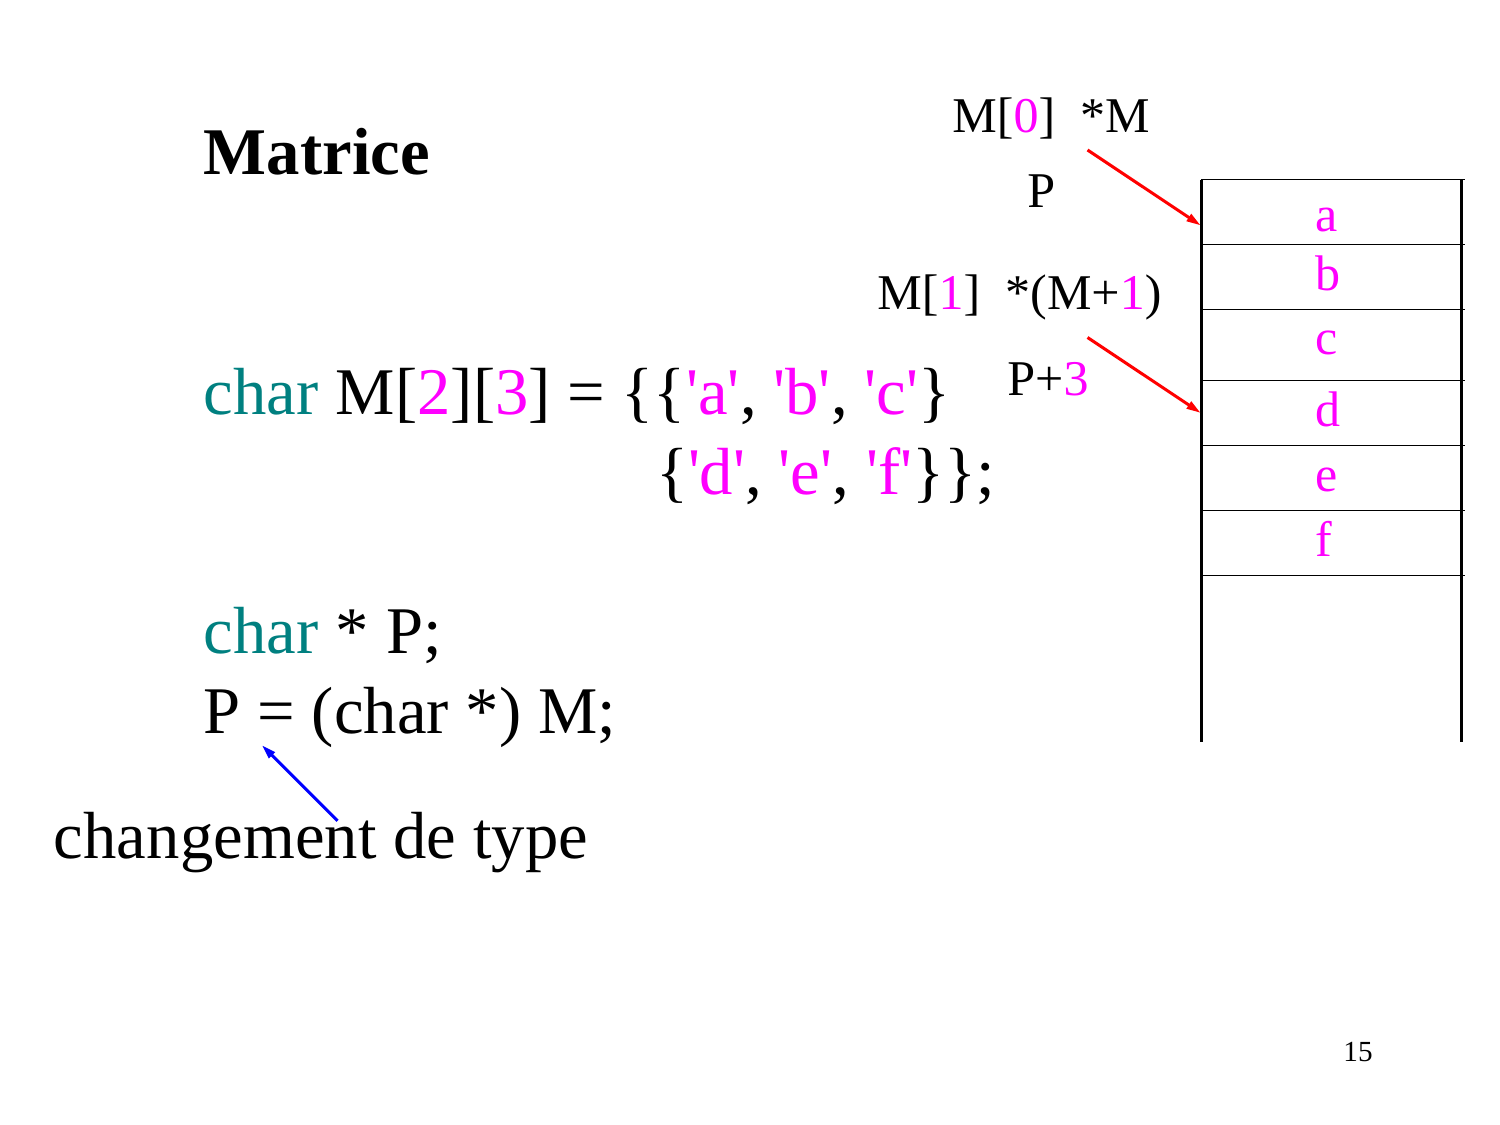

M[0] *M
a
b
M[1] *(M+1)
c
d
e
f
Matrice
char M[2][3] = {{'a', 'b', 'c'}
 {'d', 'e', 'f'}};
char * P;
P = (char *) M;
P
P+3
changement de type
15